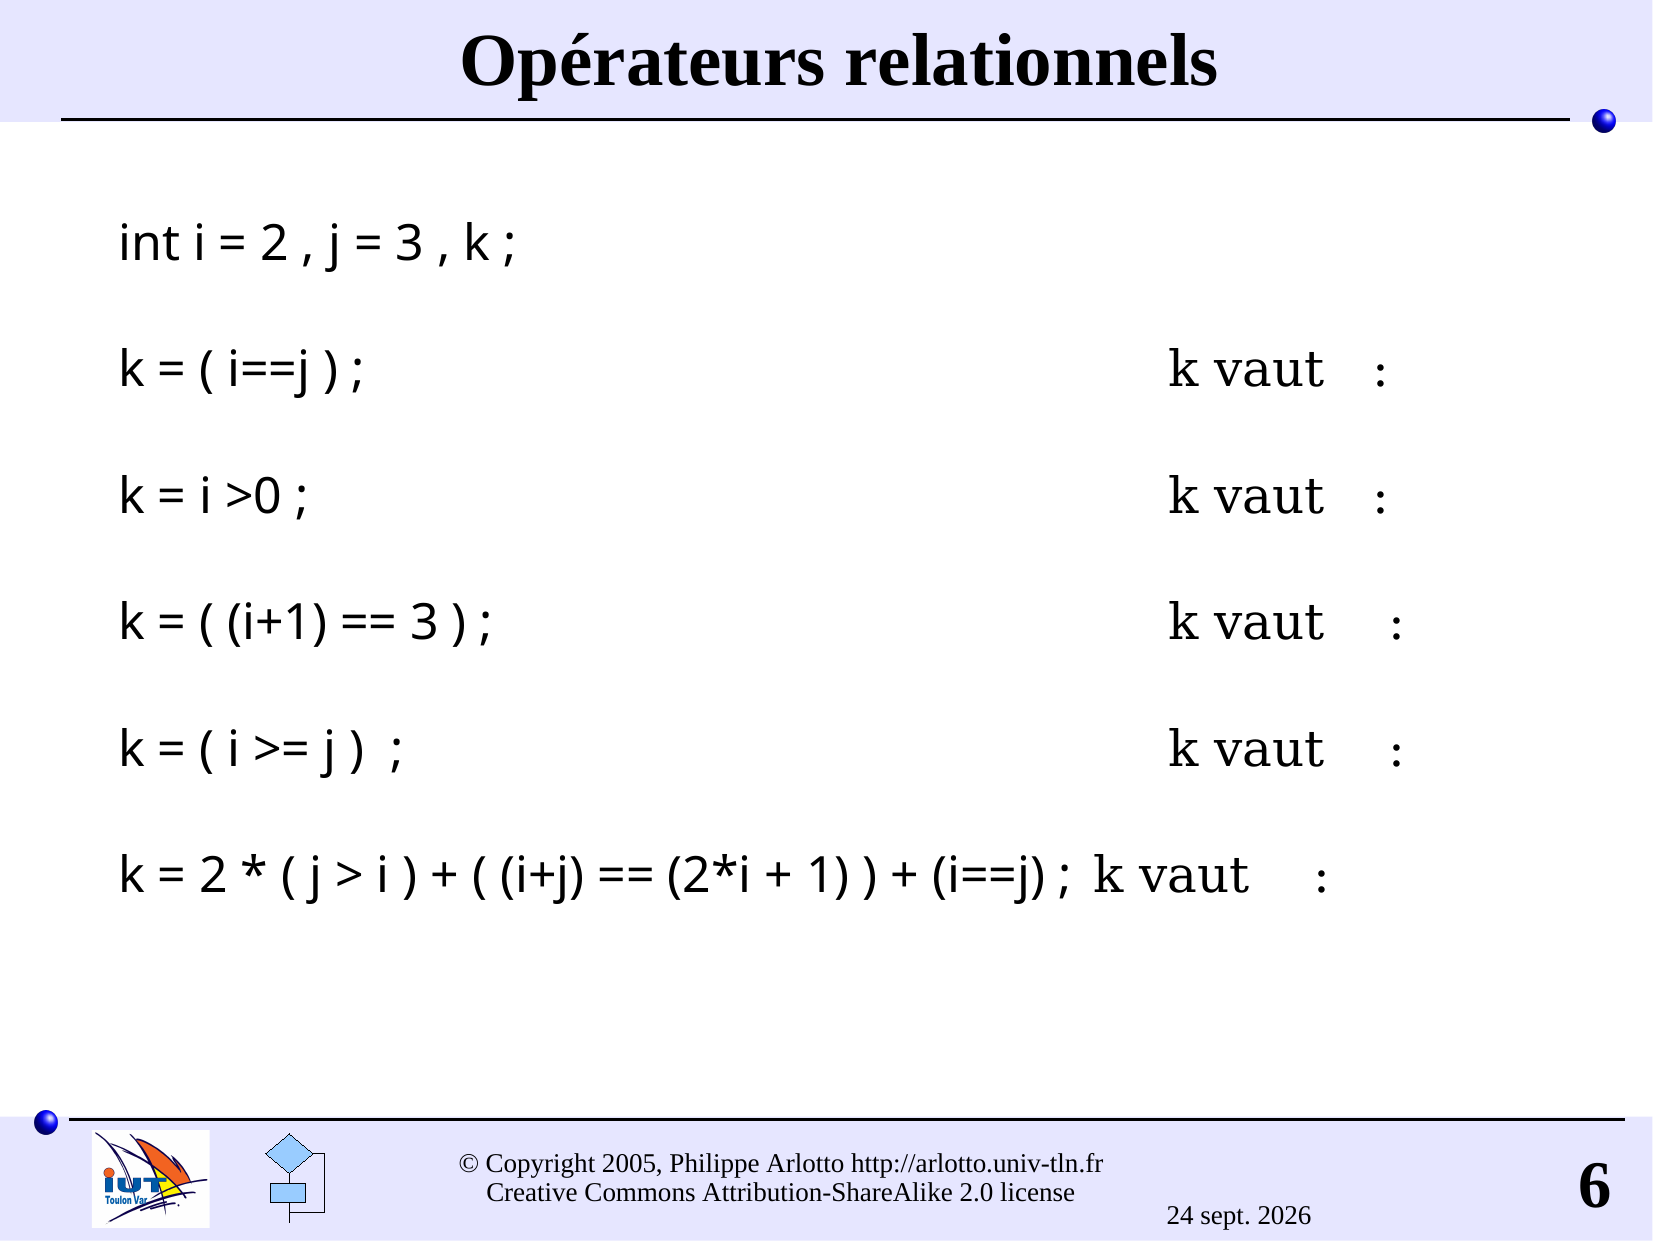

# Opérateurs relationnels
int i = 2 , j = 3 , k ;
k = ( i==j ) ;											k vaut :
k = i >0 ; 											k vaut :
k = ( (i+1) == 3 ) ; 									k vaut :
k = ( i >= j ) ;											k vaut :
k = 2 * ( j > i ) + ( (i+j) == (2*i + 1) ) + (i==j) ; 	k vaut :